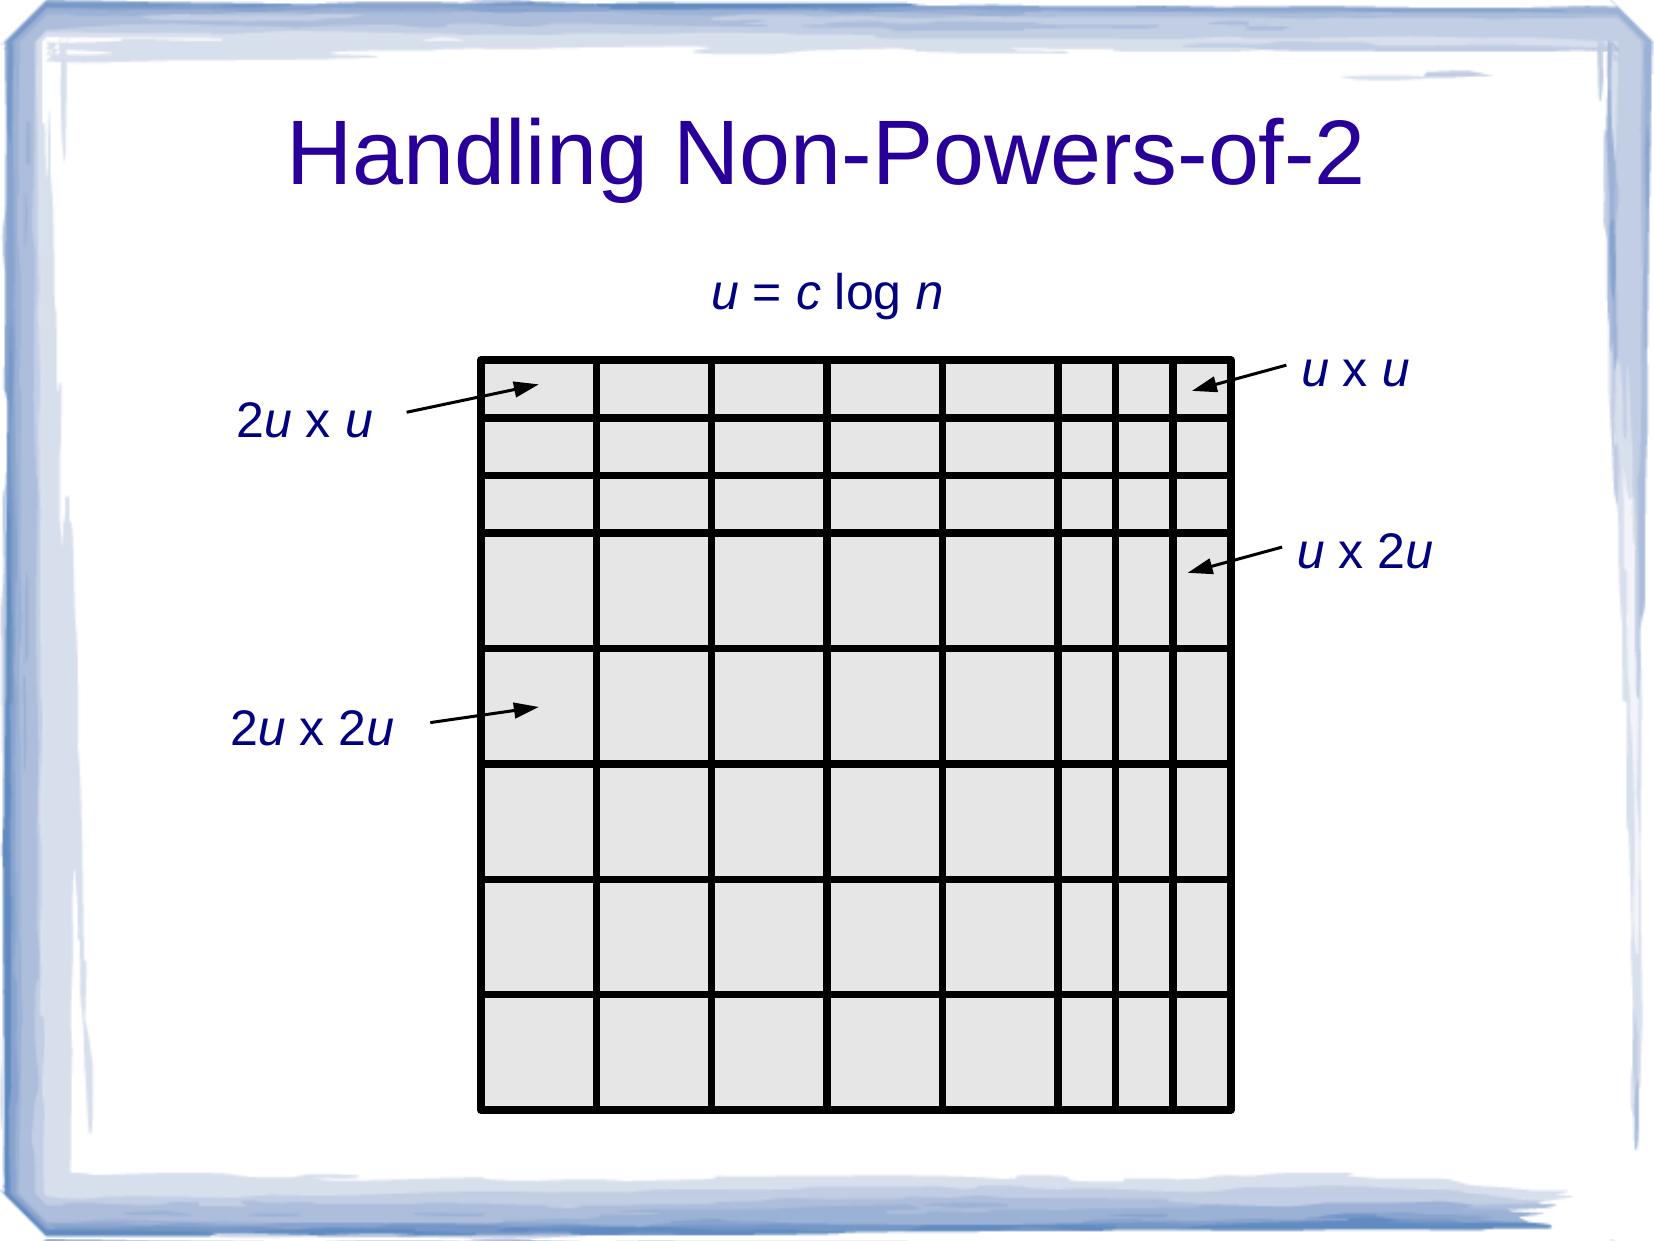

# Handling Non-Powers-of-2
u = c log n
u x u
2u x u
u x 2u
2u x 2u